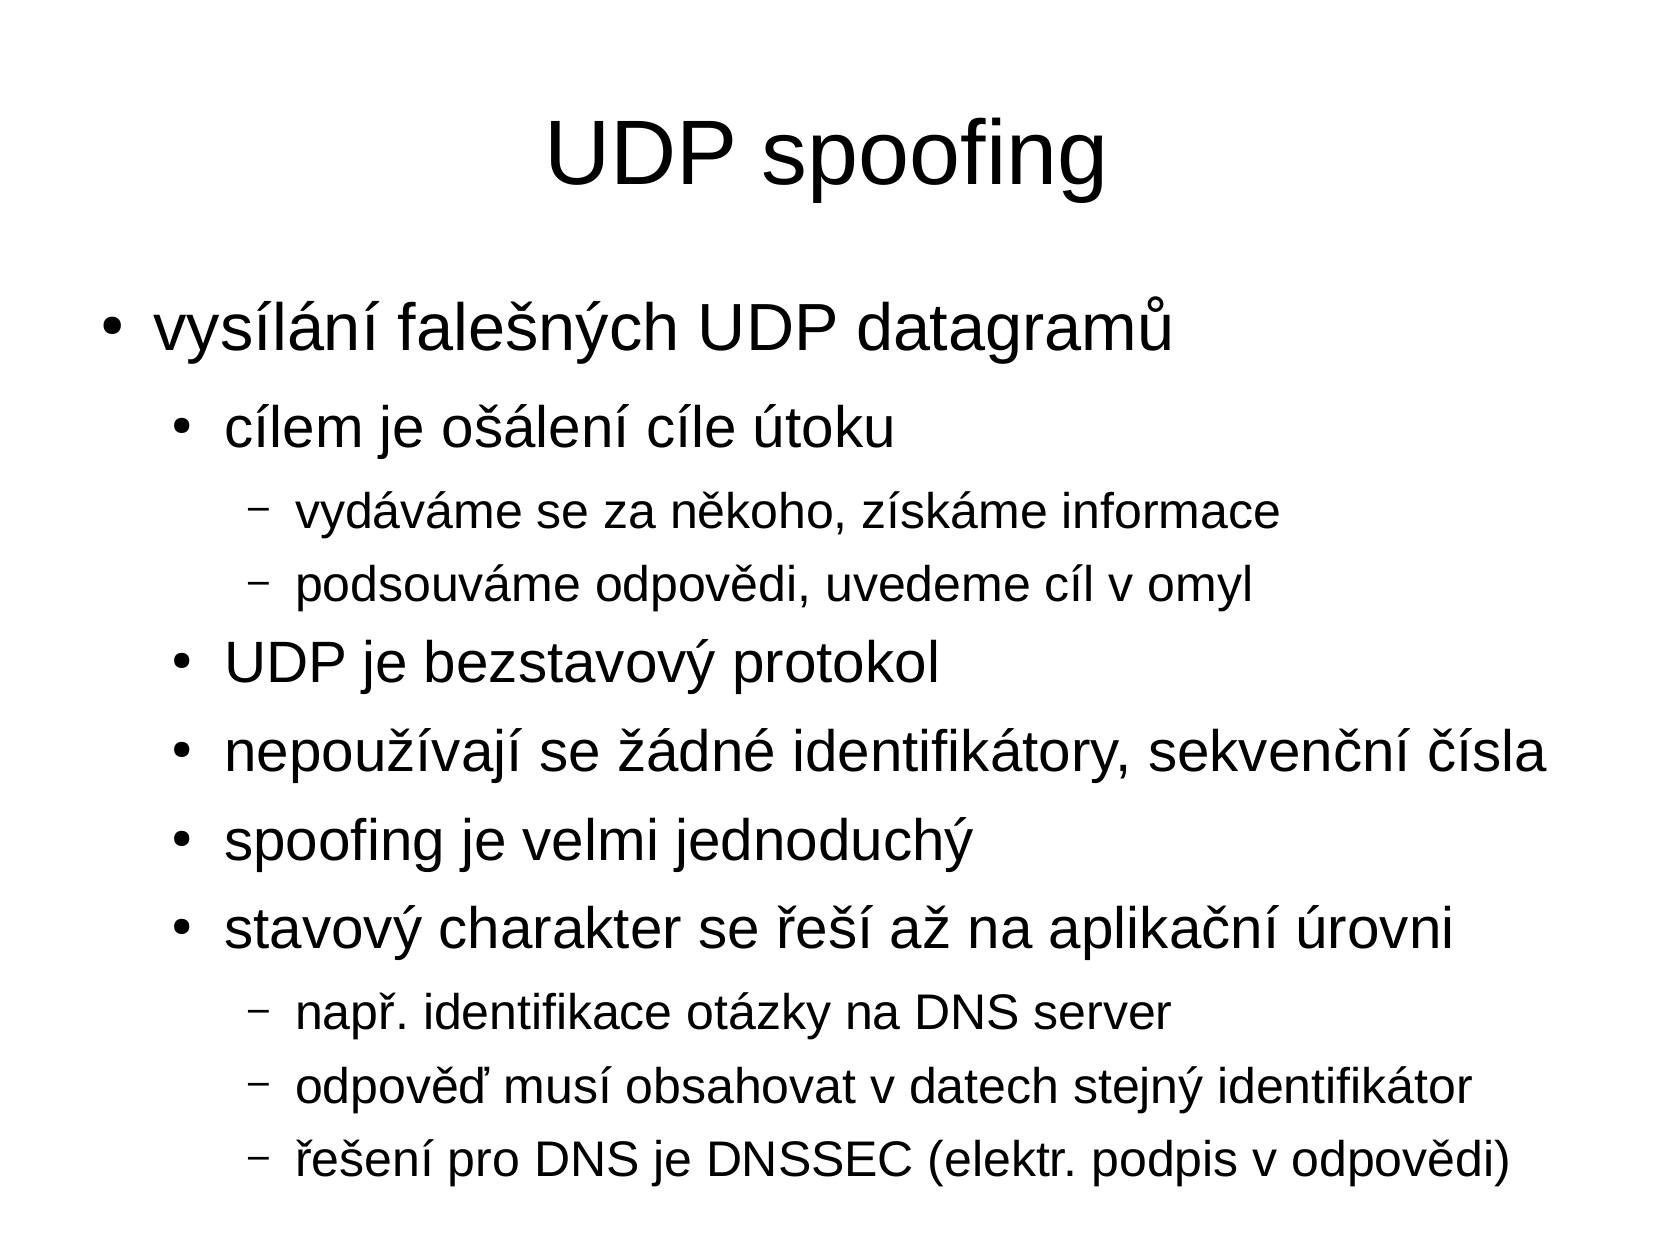

# UDP spoofing
vysílání falešných UDP datagramů
cílem je ošálení cíle útoku
vydáváme se za někoho, získáme informace
podsouváme odpovědi, uvedeme cíl v omyl
UDP je bezstavový protokol
nepoužívají se žádné identifikátory, sekvenční čísla
spoofing je velmi jednoduchý
stavový charakter se řeší až na aplikační úrovni
např. identifikace otázky na DNS server
odpověď musí obsahovat v datech stejný identifikátor
řešení pro DNS je DNSSEC (elektr. podpis v odpovědi)